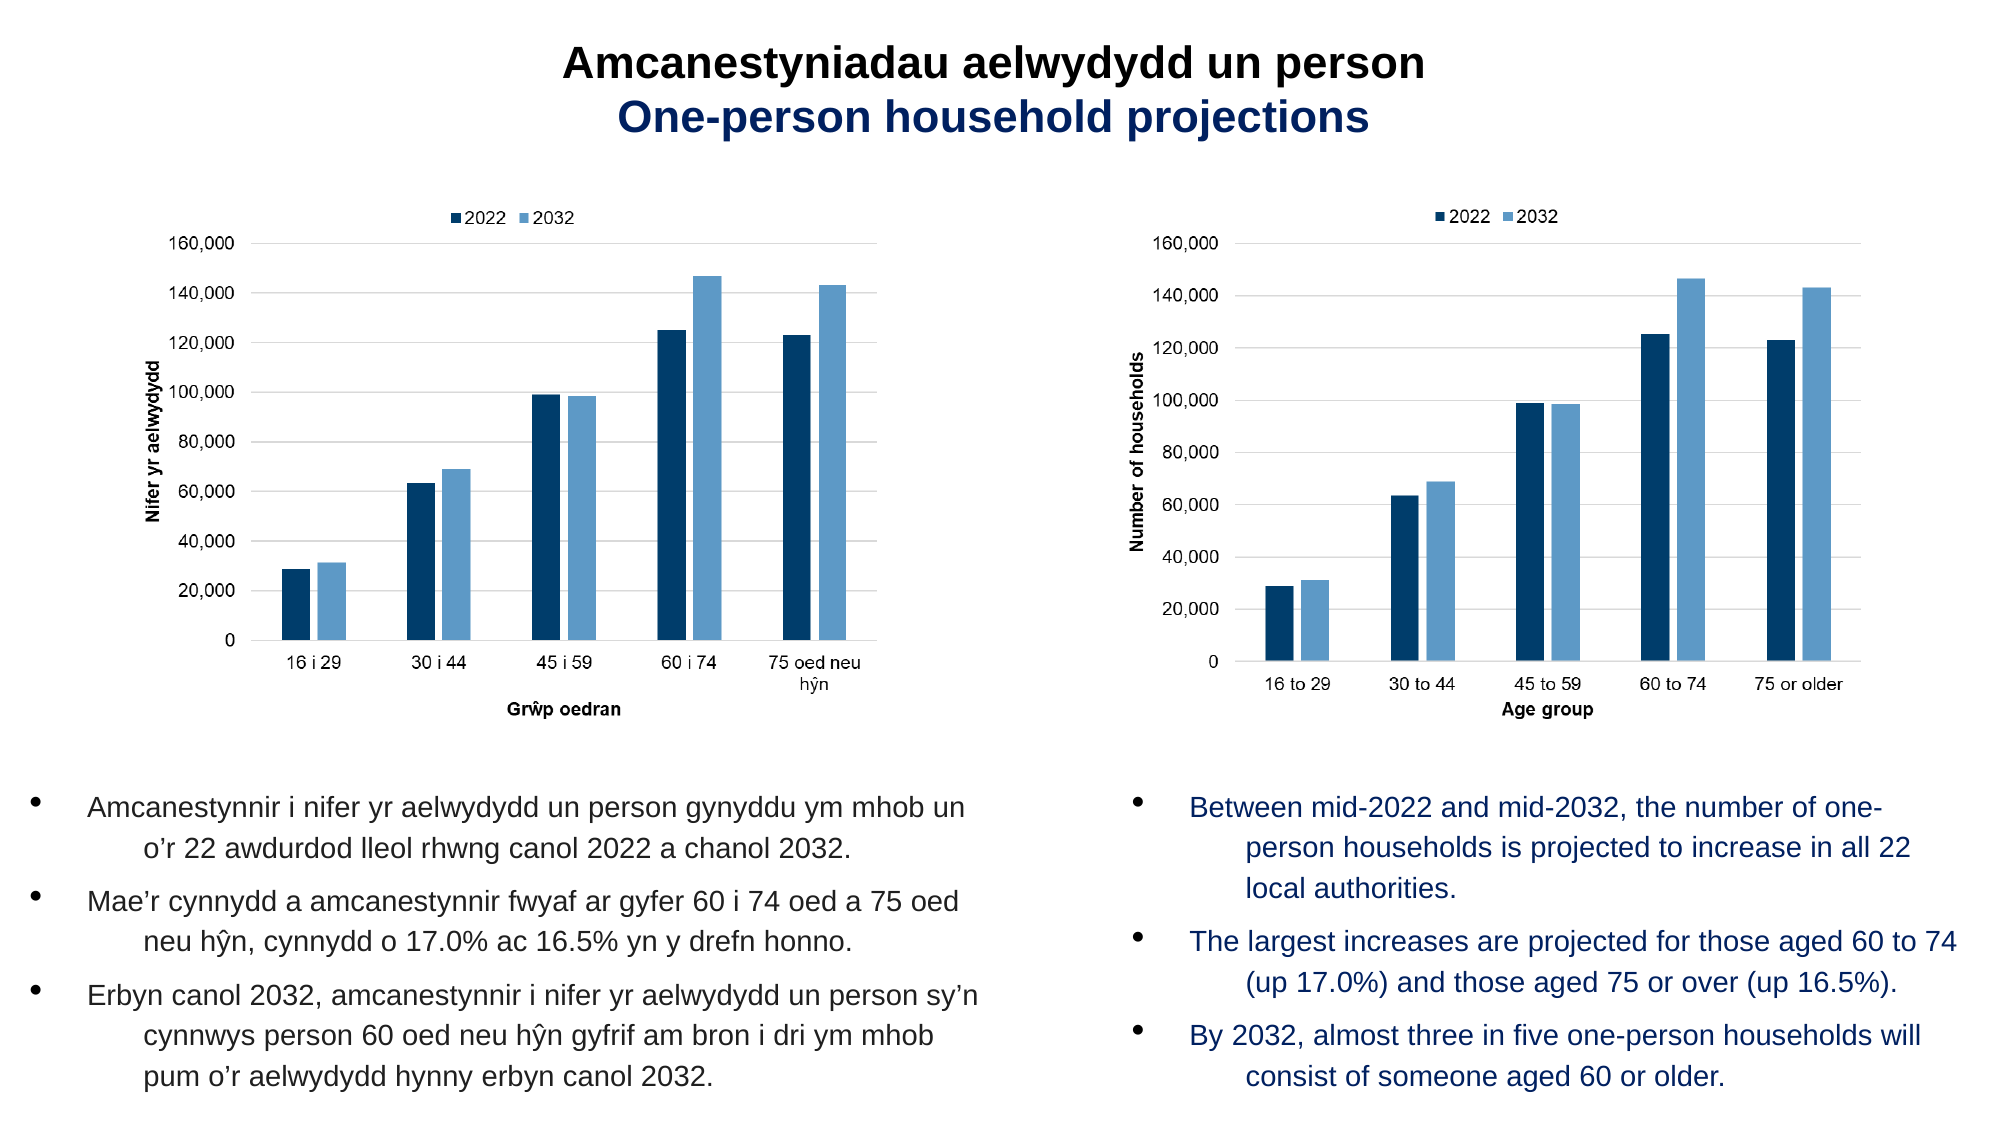

Amcanestyniadau aelwydydd un person
One-person household projections
Amcanestynnir i nifer yr aelwydydd un person gynyddu ym mhob un o’r 22 awdurdod lleol rhwng canol 2022 a chanol 2032.
Mae’r cynnydd a amcanestynnir fwyaf ar gyfer 60 i 74 oed a 75 oed neu hŷn, cynnydd o 17.0% ac 16.5% yn y drefn honno.
Erbyn canol 2032, amcanestynnir i nifer yr aelwydydd un person sy’n cynnwys person 60 oed neu hŷn gyfrif am bron i dri ym mhob pum o’r aelwydydd hynny erbyn canol 2032.
# Between mid-2022 and mid-2032, the number of one-person households is projected to increase in all 22 local authorities.
The largest increases are projected for those aged 60 to 74 (up 17.0%) and those aged 75 or over (up 16.5%).
By 2032, almost three in five one‑person households will consist of someone aged 60 or older.